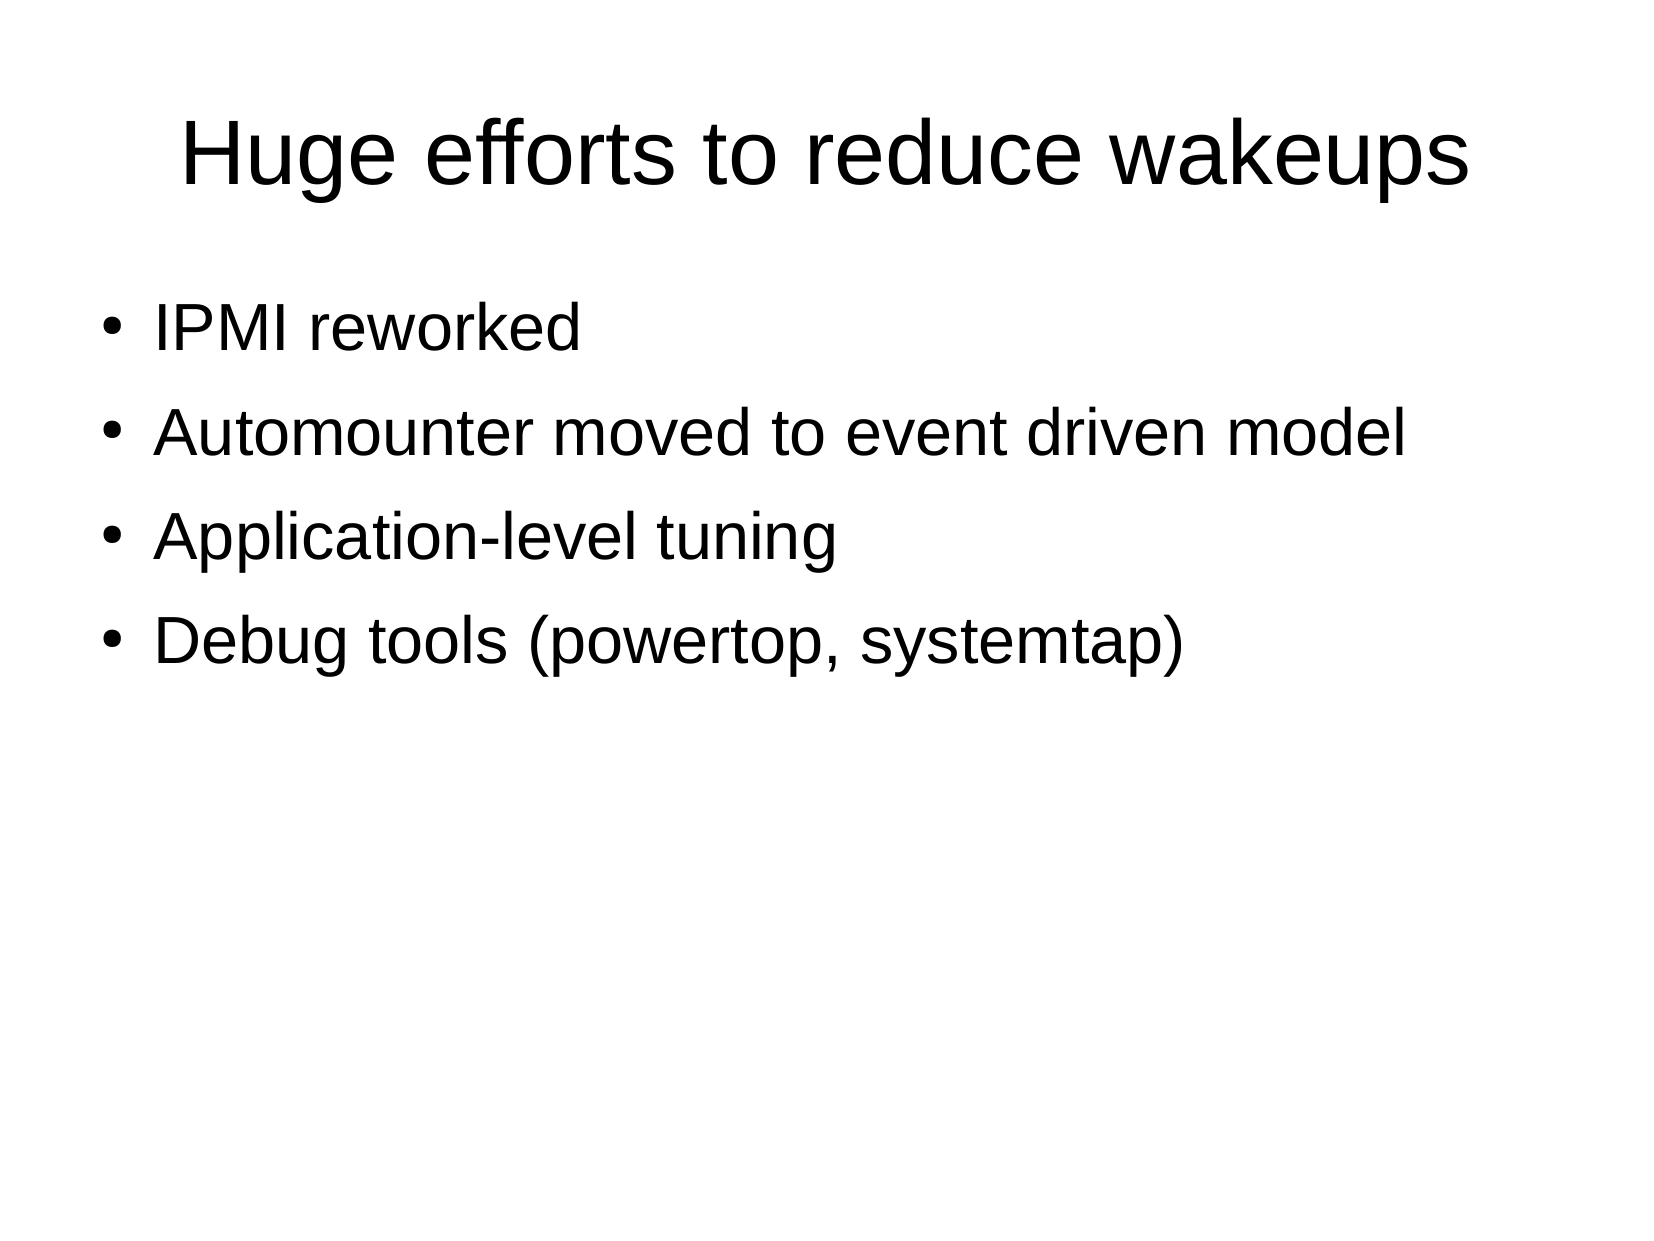

# Huge efforts to reduce wakeups
IPMI reworked
Automounter moved to event driven model
Application-level tuning
Debug tools (powertop, systemtap)